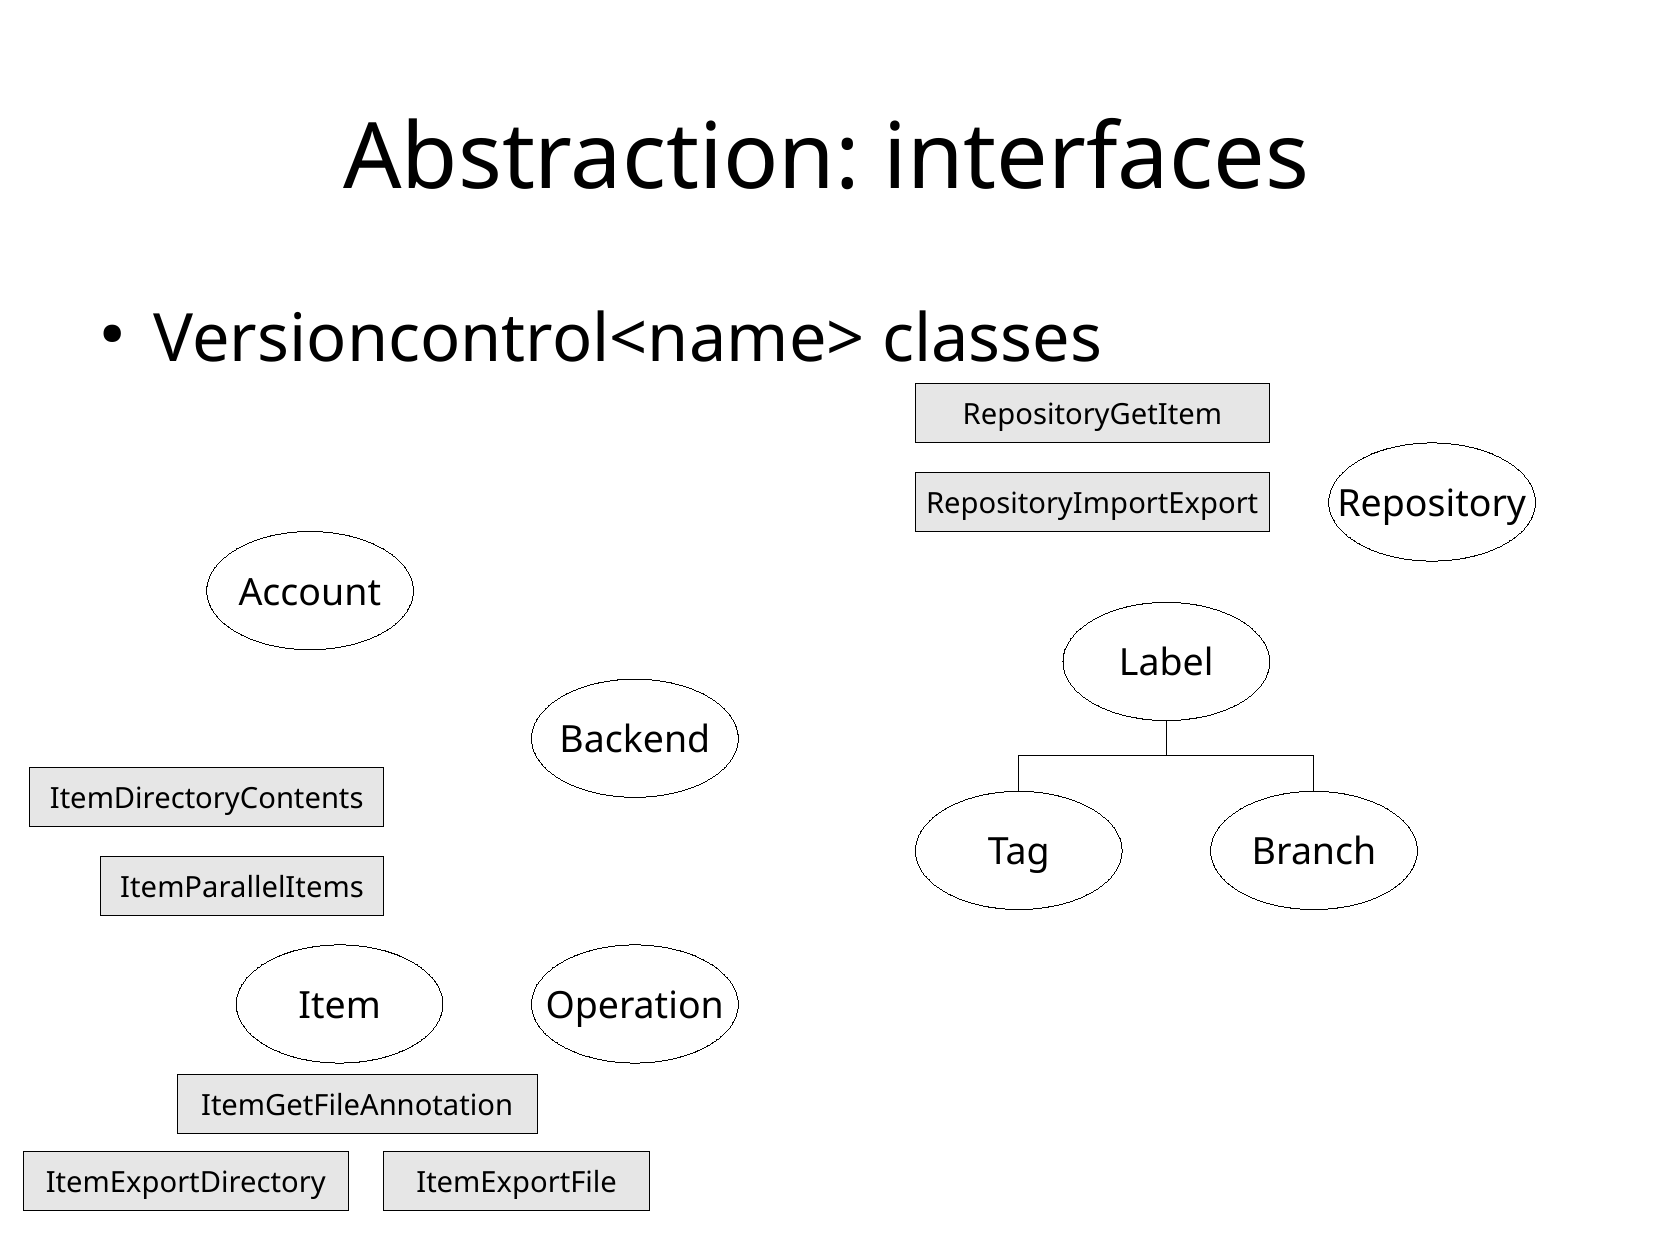

# Abstraction: interfaces
Versioncontrol<name> classes
RepositoryGetItem
RepositoryImportExport
ItemDirectoryContents
ItemParallelItems
ItemGetFileAnnotation
ItemExportDirectory
ItemExportFile
Repository
Account
Label
Backend
Tag
Branch
Item
Operation